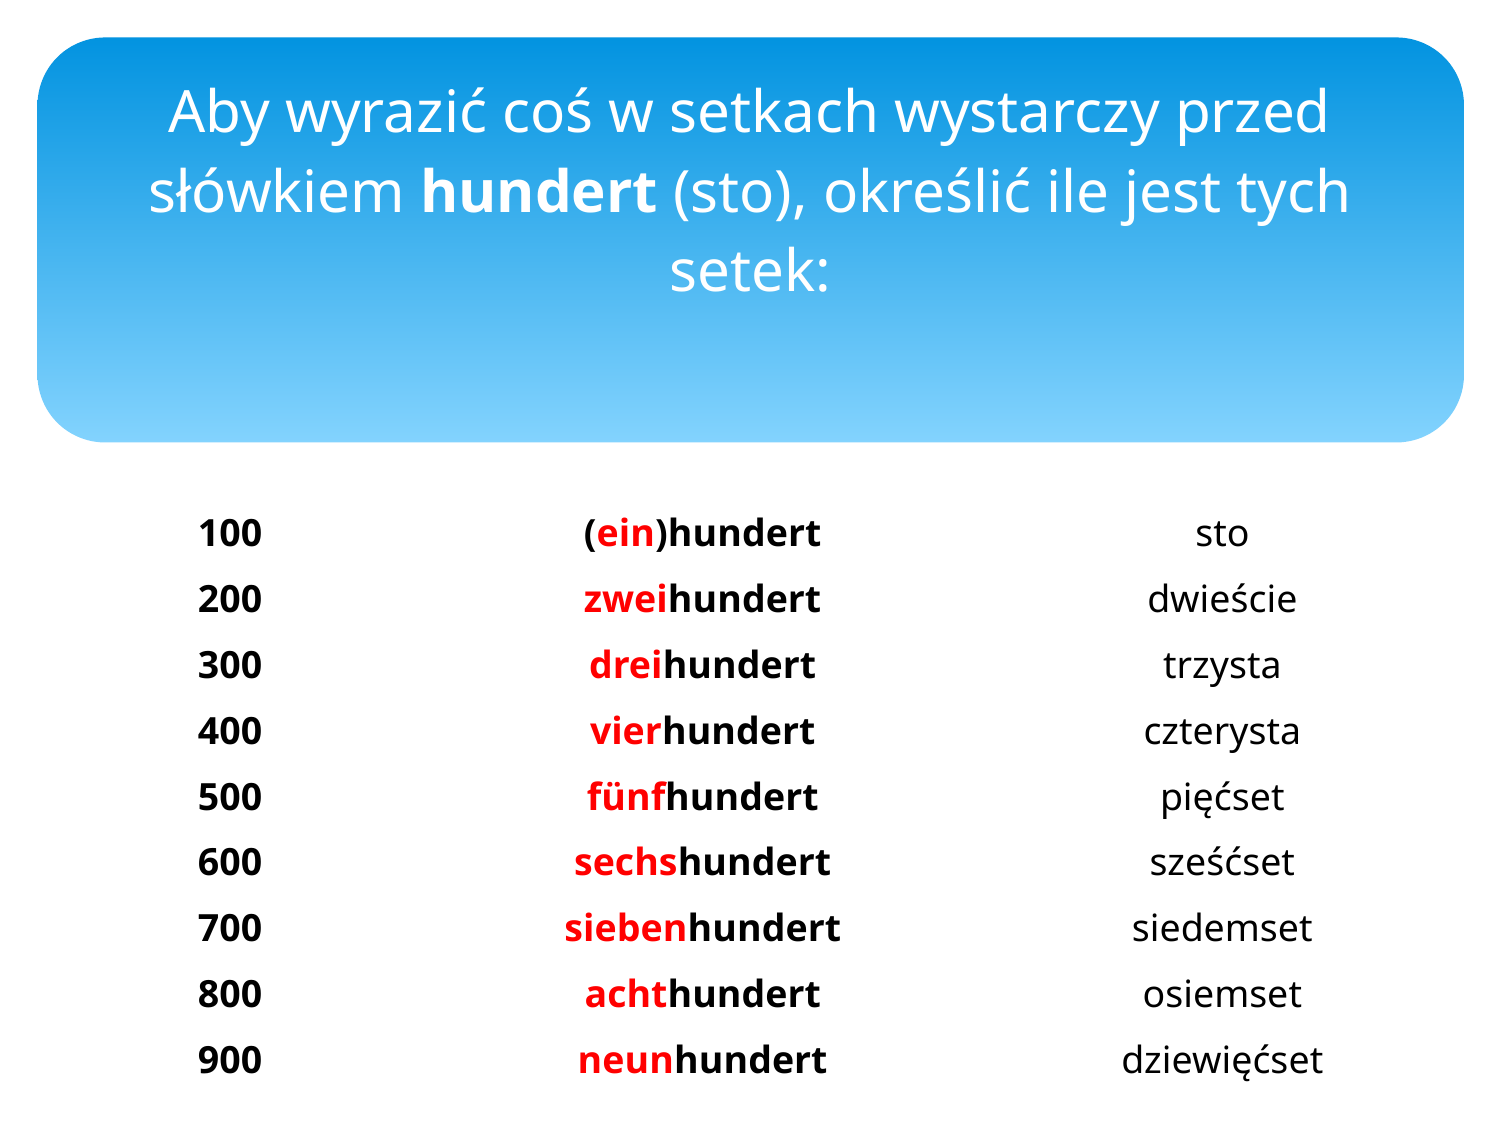

# Aby wyrazić coś w setkach wystarczy przed słówkiem hundert (sto), określić ile jest tych setek:
| | | |
| --- | --- | --- |
| 100 | (ein)hundert | sto |
| 200 | zweihundert | dwieście |
| 300 | dreihundert | trzysta |
| 400 | vierhundert | czterysta |
| 500 | fünfhundert | pięćset |
| 600 | sechshundert | sześćset |
| 700 | siebenhundert | siedemset |
| 800 | achthundert | osiemset |
| 900 | neunhundert | dziewięćset |